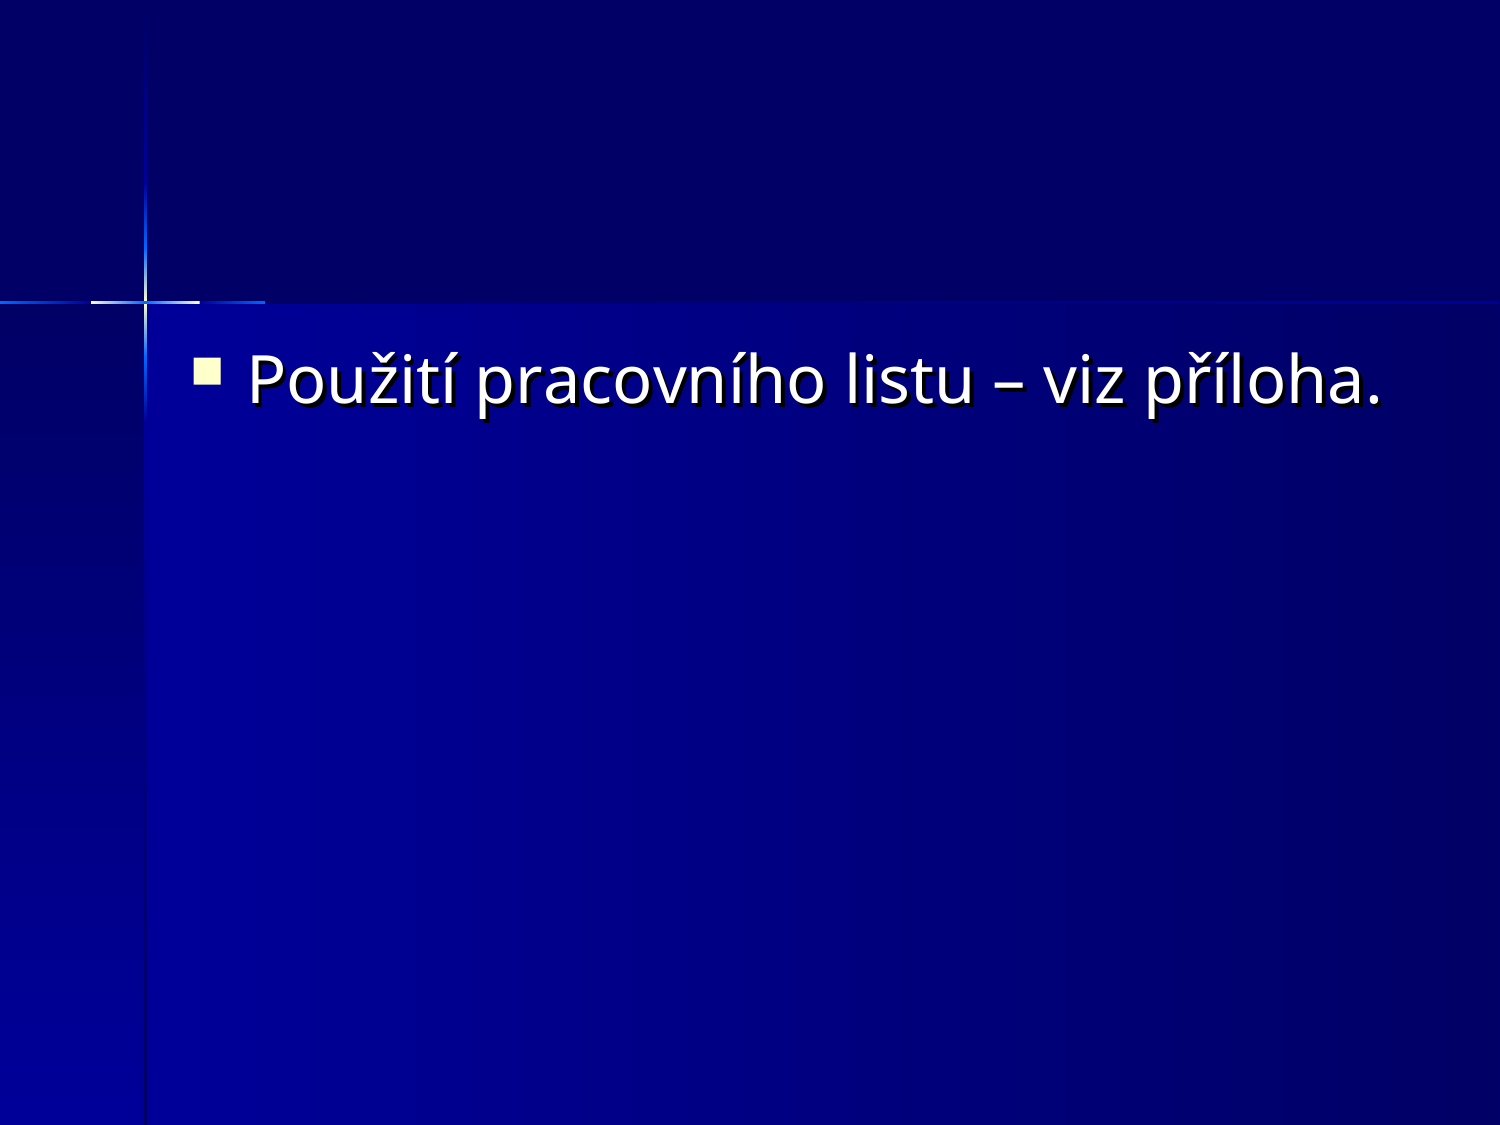

#
Použití pracovního listu – viz příloha.